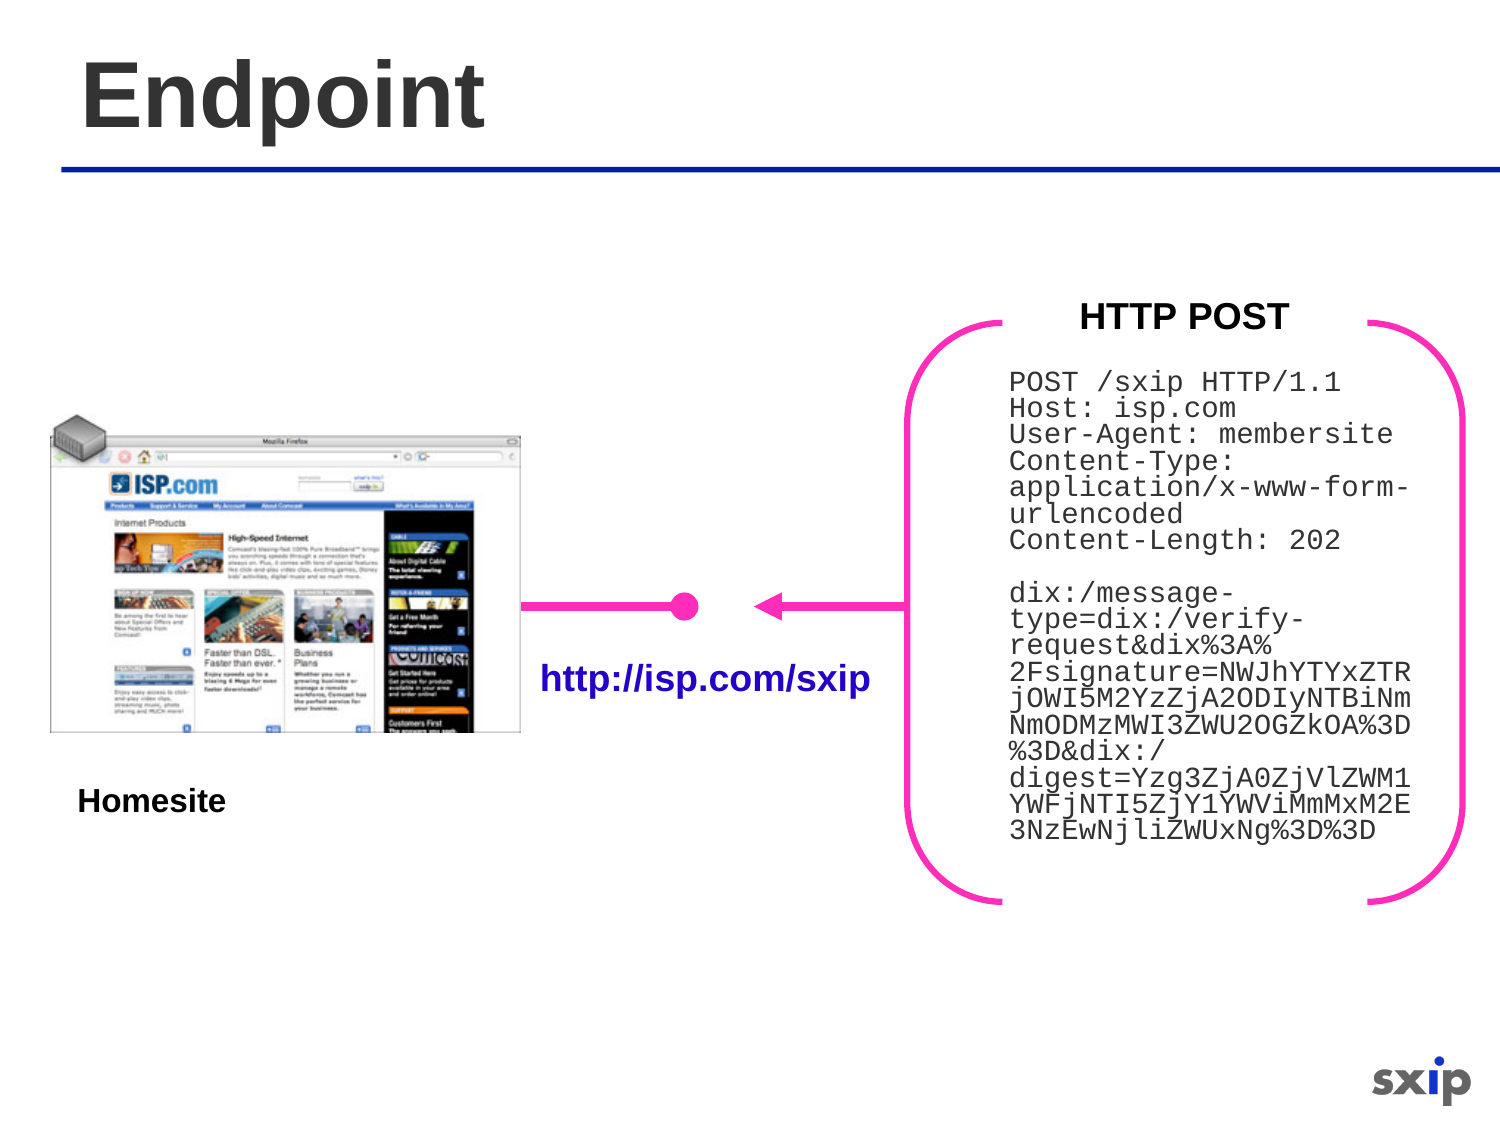

# Endpoint
HTTP POST
	POST /sxip HTTP/1.1
Host: isp.com
User-Agent: membersite
Content-Type: application/x-www-form-urlencoded
Content-Length: 202
dix:/message-type=dix:/verify-request&dix%3A% 2Fsignature=NWJhYTYxZTRjOWI5M2YzZjA2ODIyNTBiNmNmODMzMWI3ZWU2OGZkOA%3D%3D&dix:/digest=Yzg3ZjA0ZjVlZWM1YWFjNTI5ZjY1YWViMmMxM2E3NzEwNjliZWUxNg%3D%3D
http://isp.com/sxip
Homesite